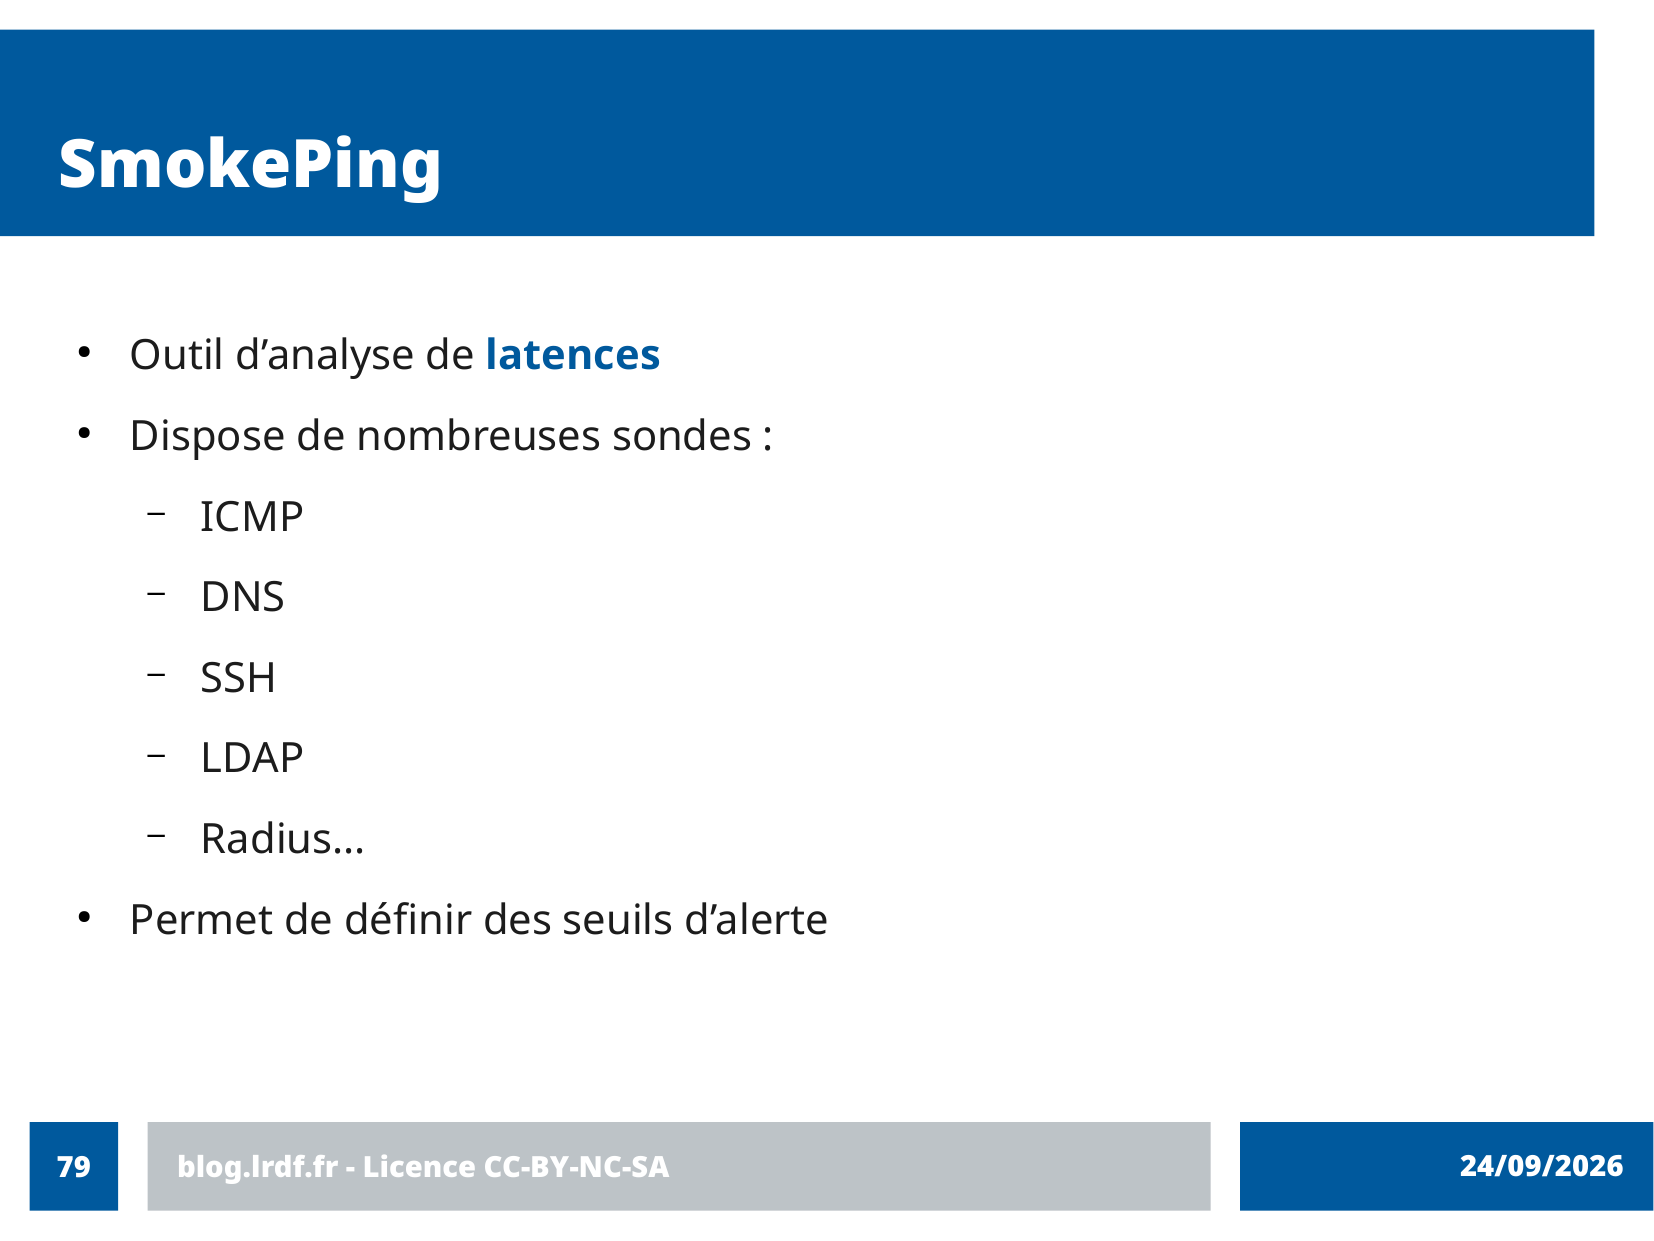

# SmokePing
Outil d’analyse de latences
Dispose de nombreuses sondes :
ICMP
DNS
SSH
LDAP
Radius...
Permet de définir des seuils d’alerte
79
blog.lrdf.fr - Licence CC-BY-NC-SA